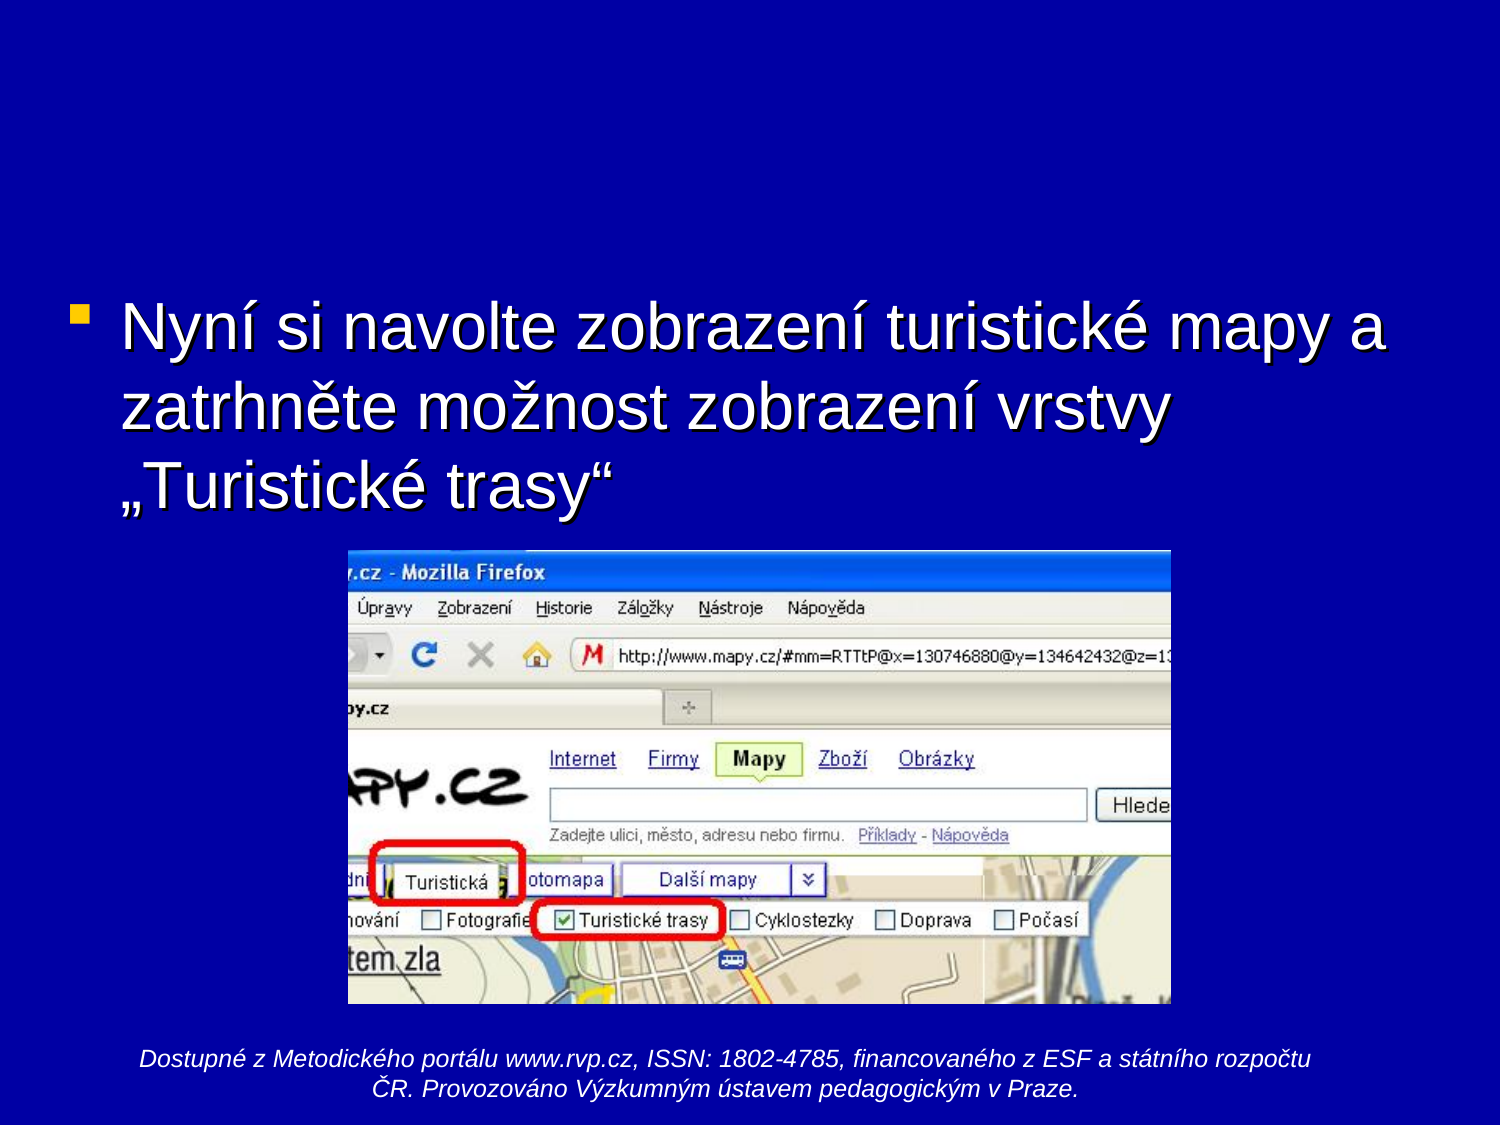

#
Nyní si navolte zobrazení turistické mapy a zatrhněte možnost zobrazení vrstvy „Turistické trasy“
Dostupné z Metodického portálu www.rvp.cz, ISSN: 1802-4785, financovaného z ESF a státního rozpočtu ČR. Provozováno Výzkumným ústavem pedagogickým v Praze.